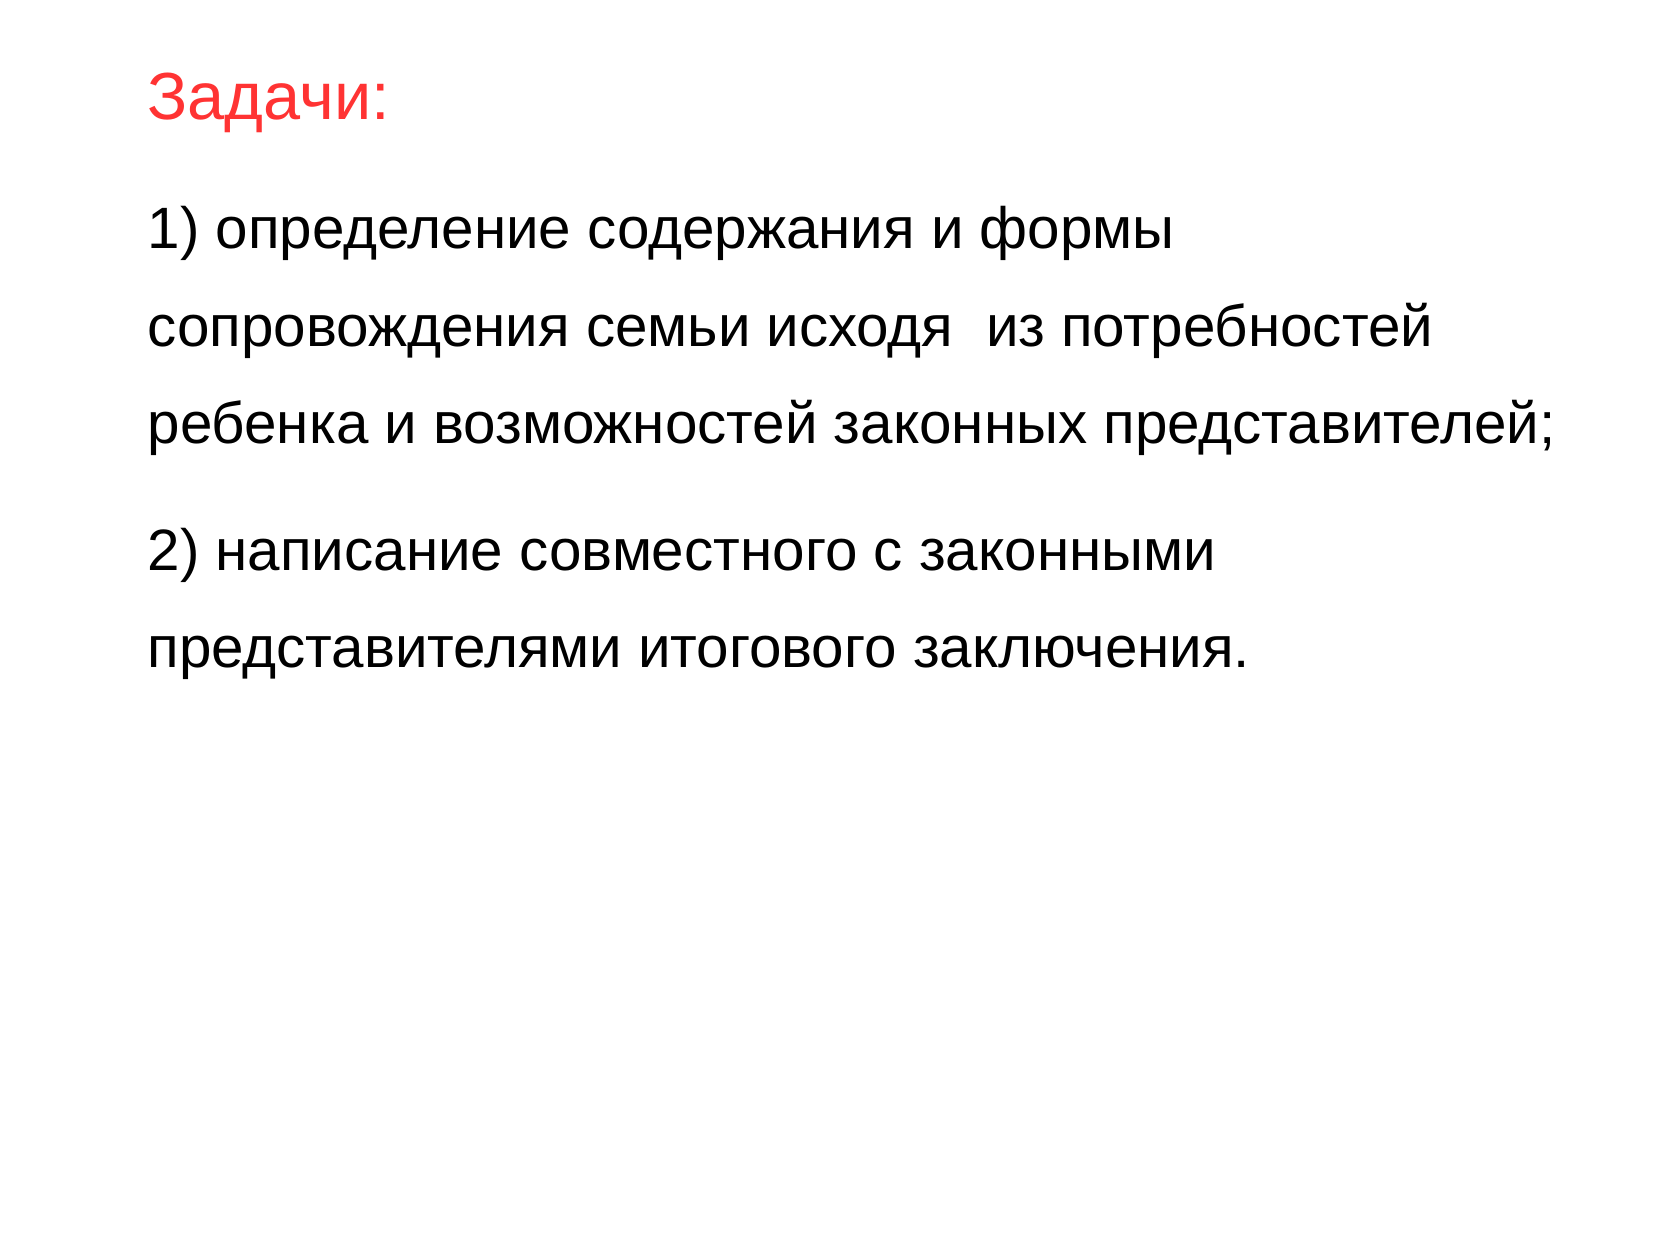

# Задачи:
1) определение содержания и формы сопровождения семьи исходя из потребностей ребенка и возможностей законных представителей;
2) написание совместного с законными представителями итогового заключения.